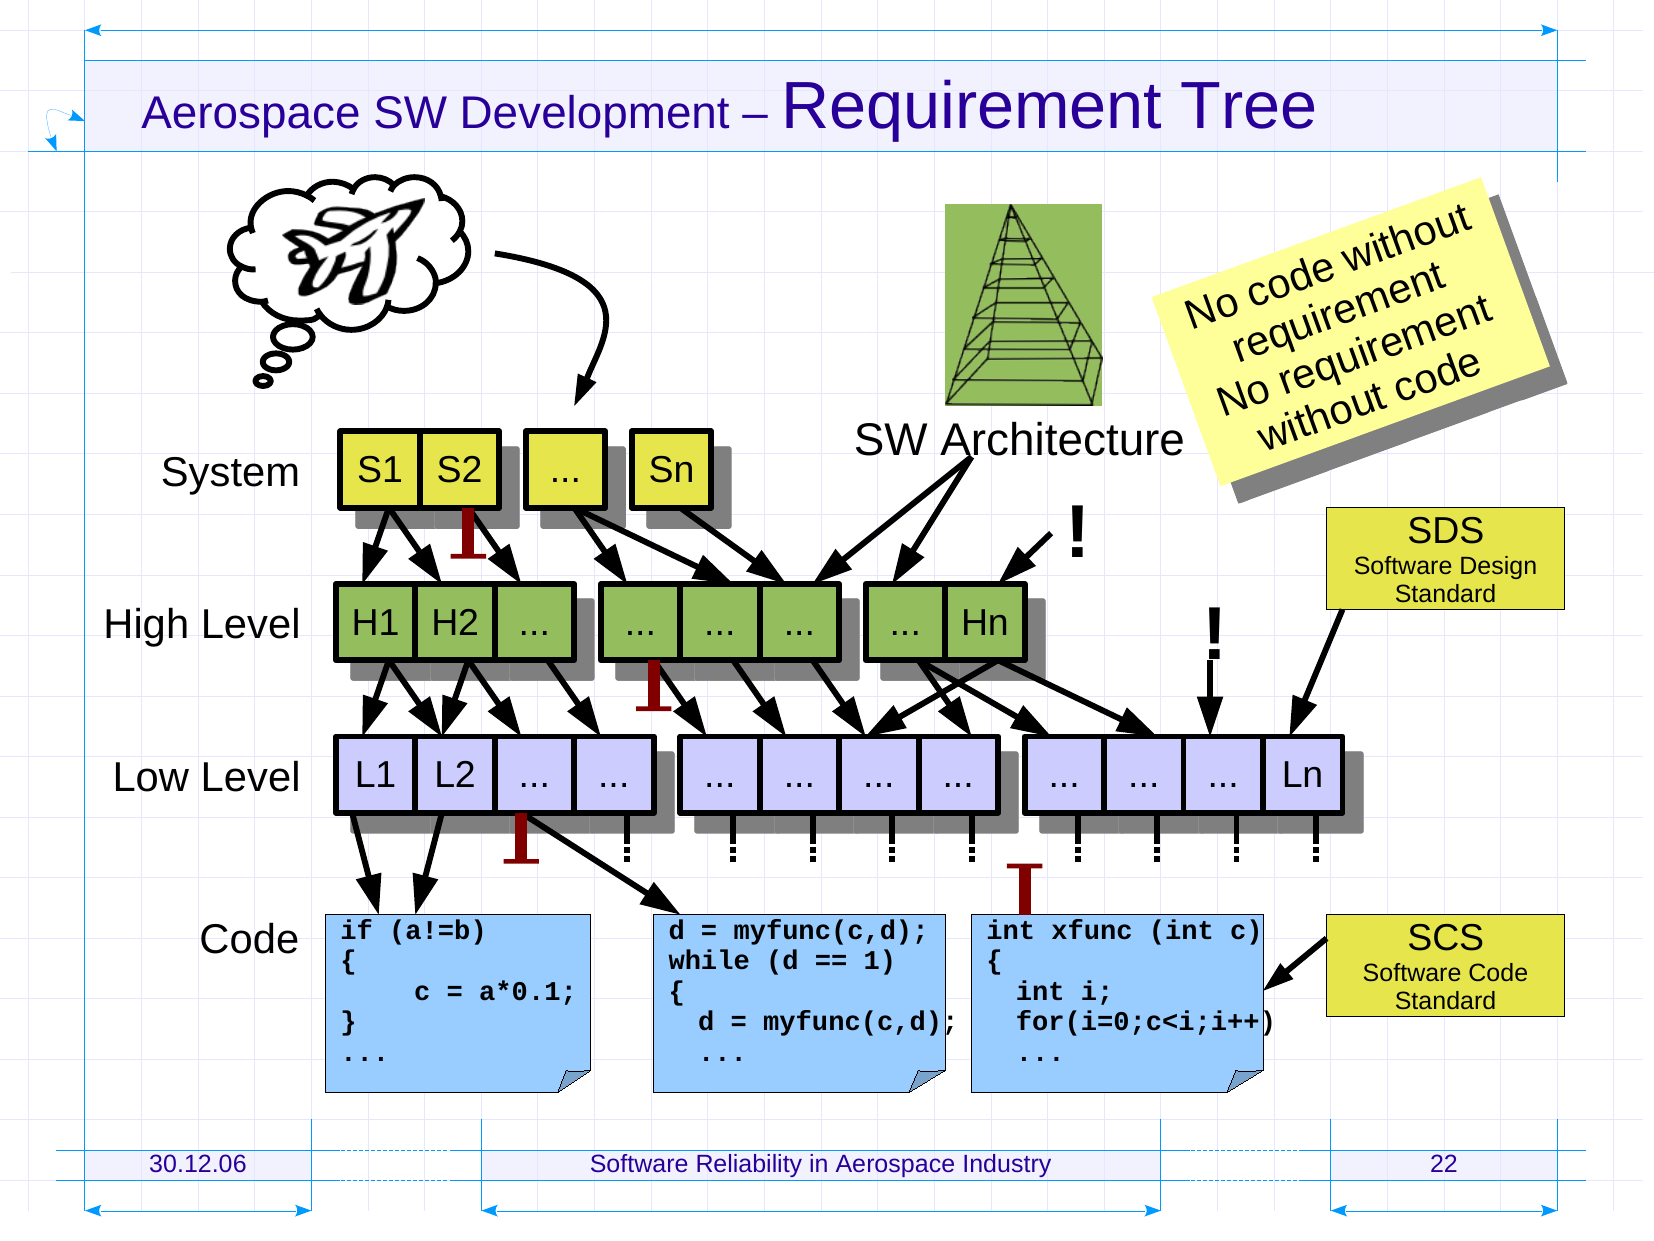

# Aerospace SW Development – Requirement Tree
SW Architecture
 No code without requirement
No requirement without code
S1
S2
...
Sn
System
...
!
Hn
H1
High Level
H2
...
...
...
...
SDS
Software Design
Standard
!
L1
L2
...
...
...
...
...
...
...
...
Ln
...
Low Level
if (a!=b)
{
	c = a*0.1;
}
...
d = myfunc(c,d);
while (d == 1)
{
	d = myfunc(c,d);
	...
Code
int xfunc (int c)
{
	int i;
	for(i=0;c<i;i++)
	...
SCS
Software Code
Standard
30.12.06
Software Reliability in Aerospace Industry
22